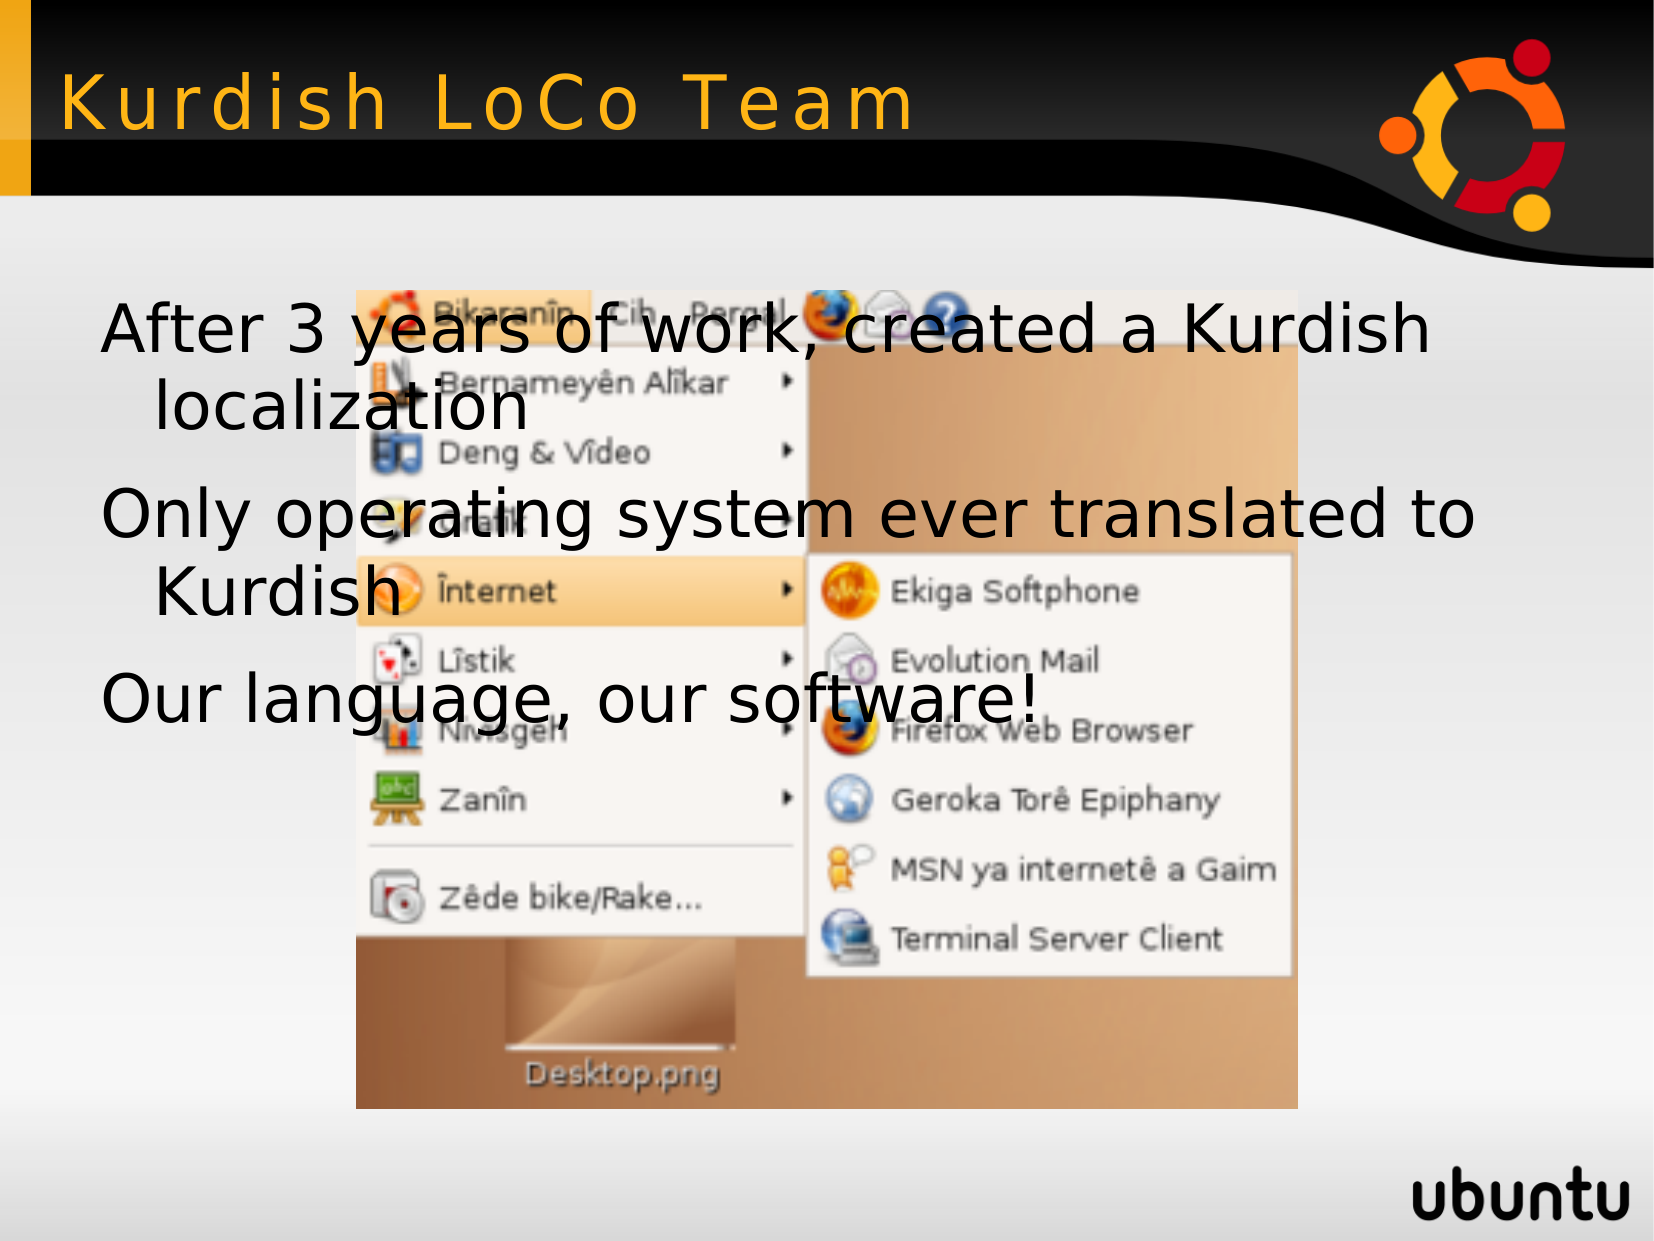

# Kurdish LoCo Team
After 3 years of work, created a Kurdish localization
Only operating system ever translated to Kurdish
Our language, our software!